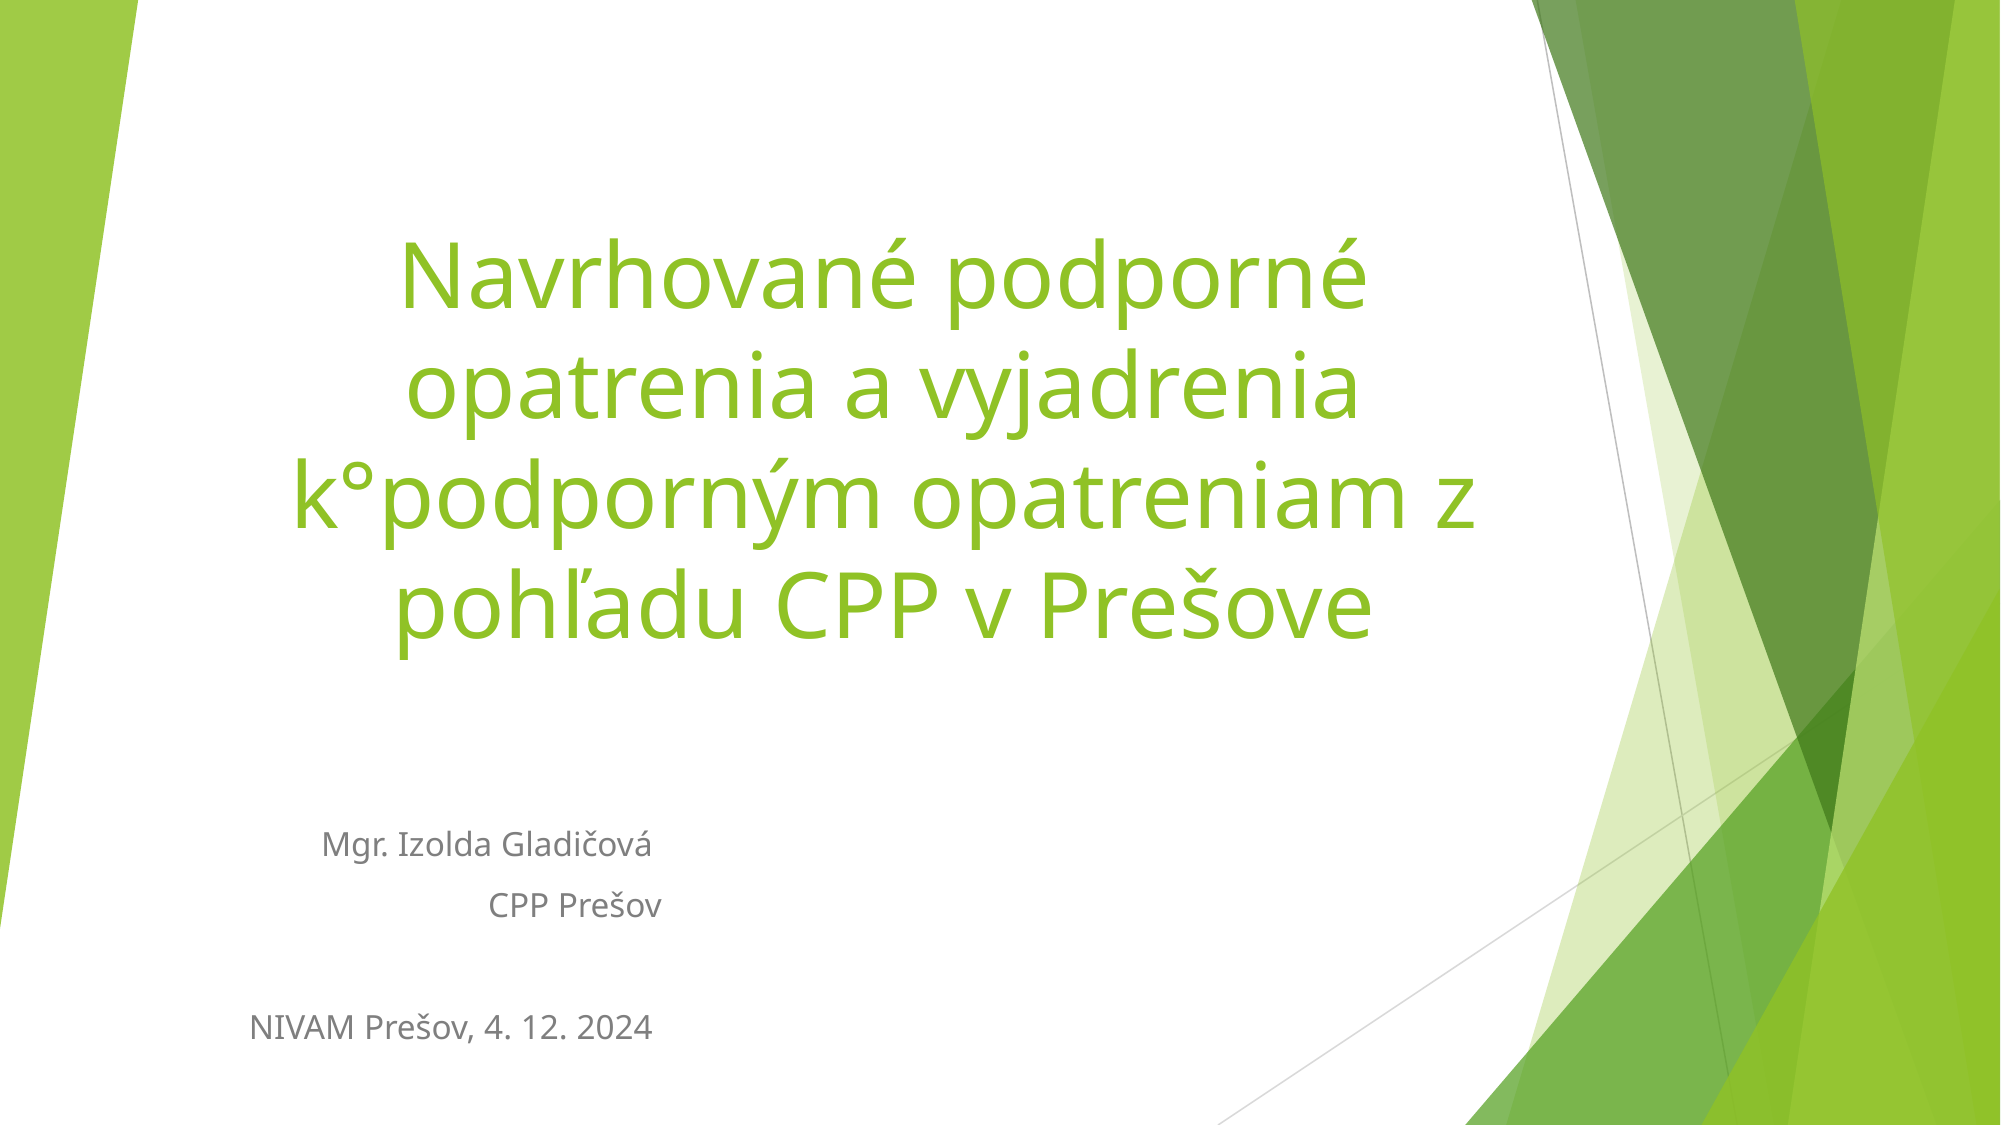

# Navrhované podporné opatrenia a vyjadrenia k°podporným opatreniam z pohľadu CPP v Prešove
Mgr. Izolda Gladičová
CPP Prešov
NIVAM Prešov, 4. 12. 2024